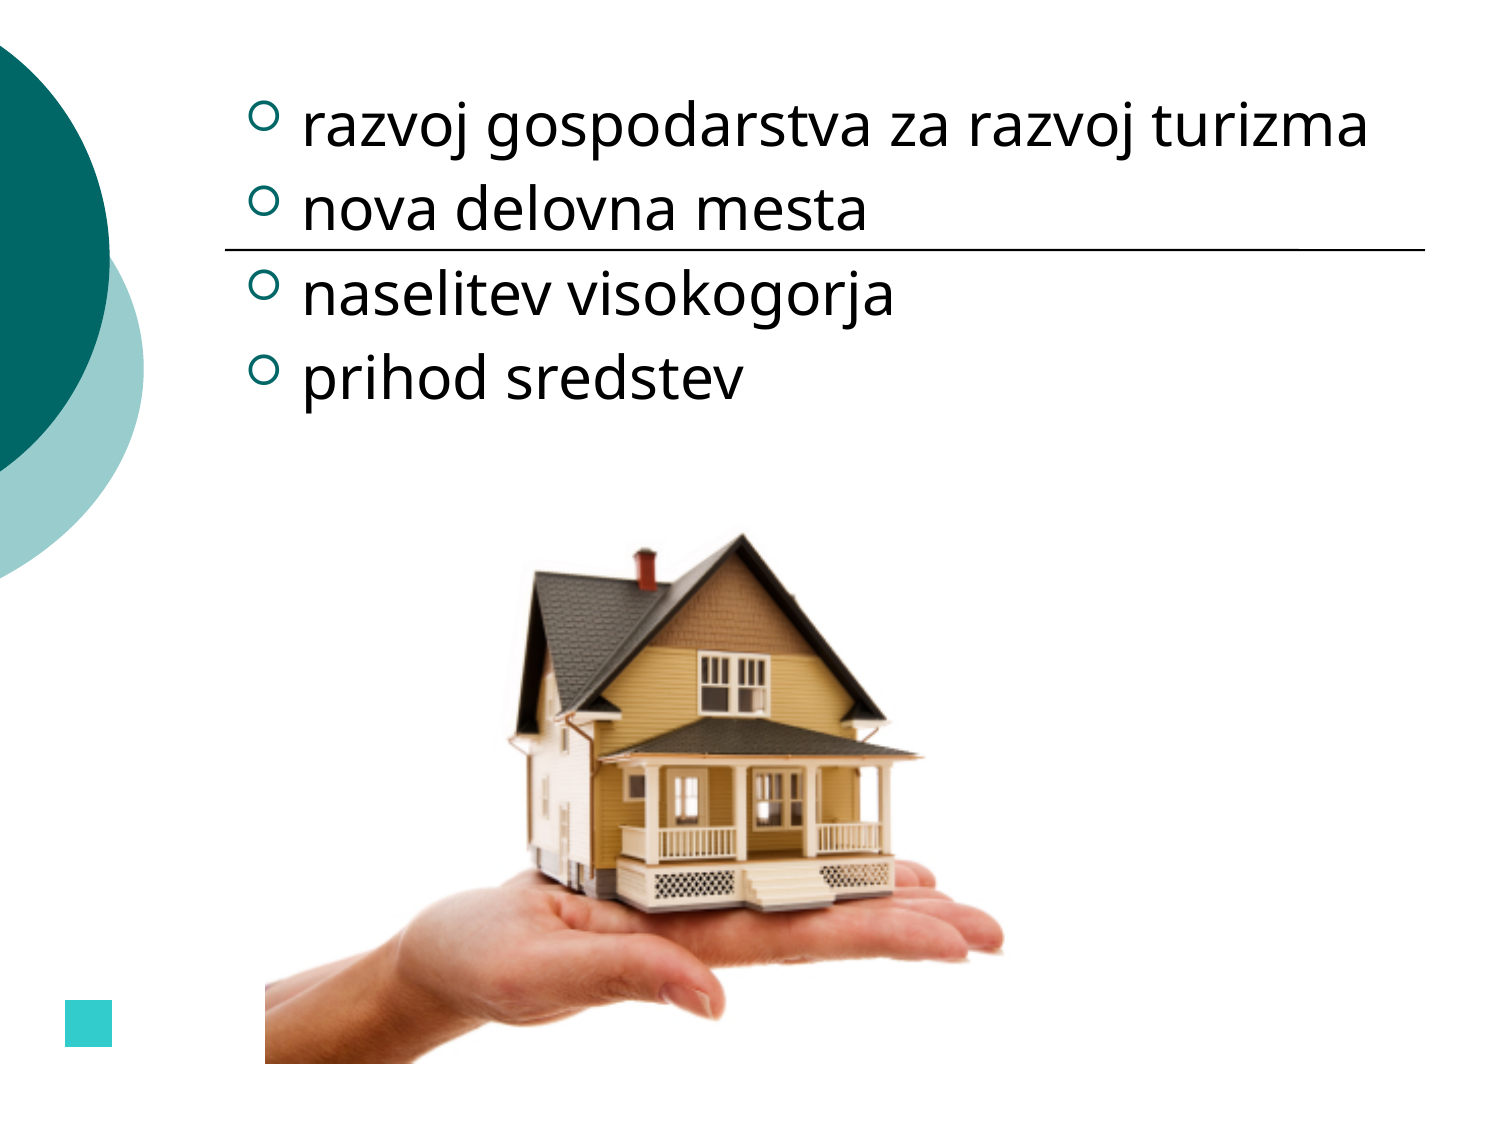

# razvoj gospodarstva za razvoj turizma
nova delovna mesta
naselitev visokogorja
prihod sredstev